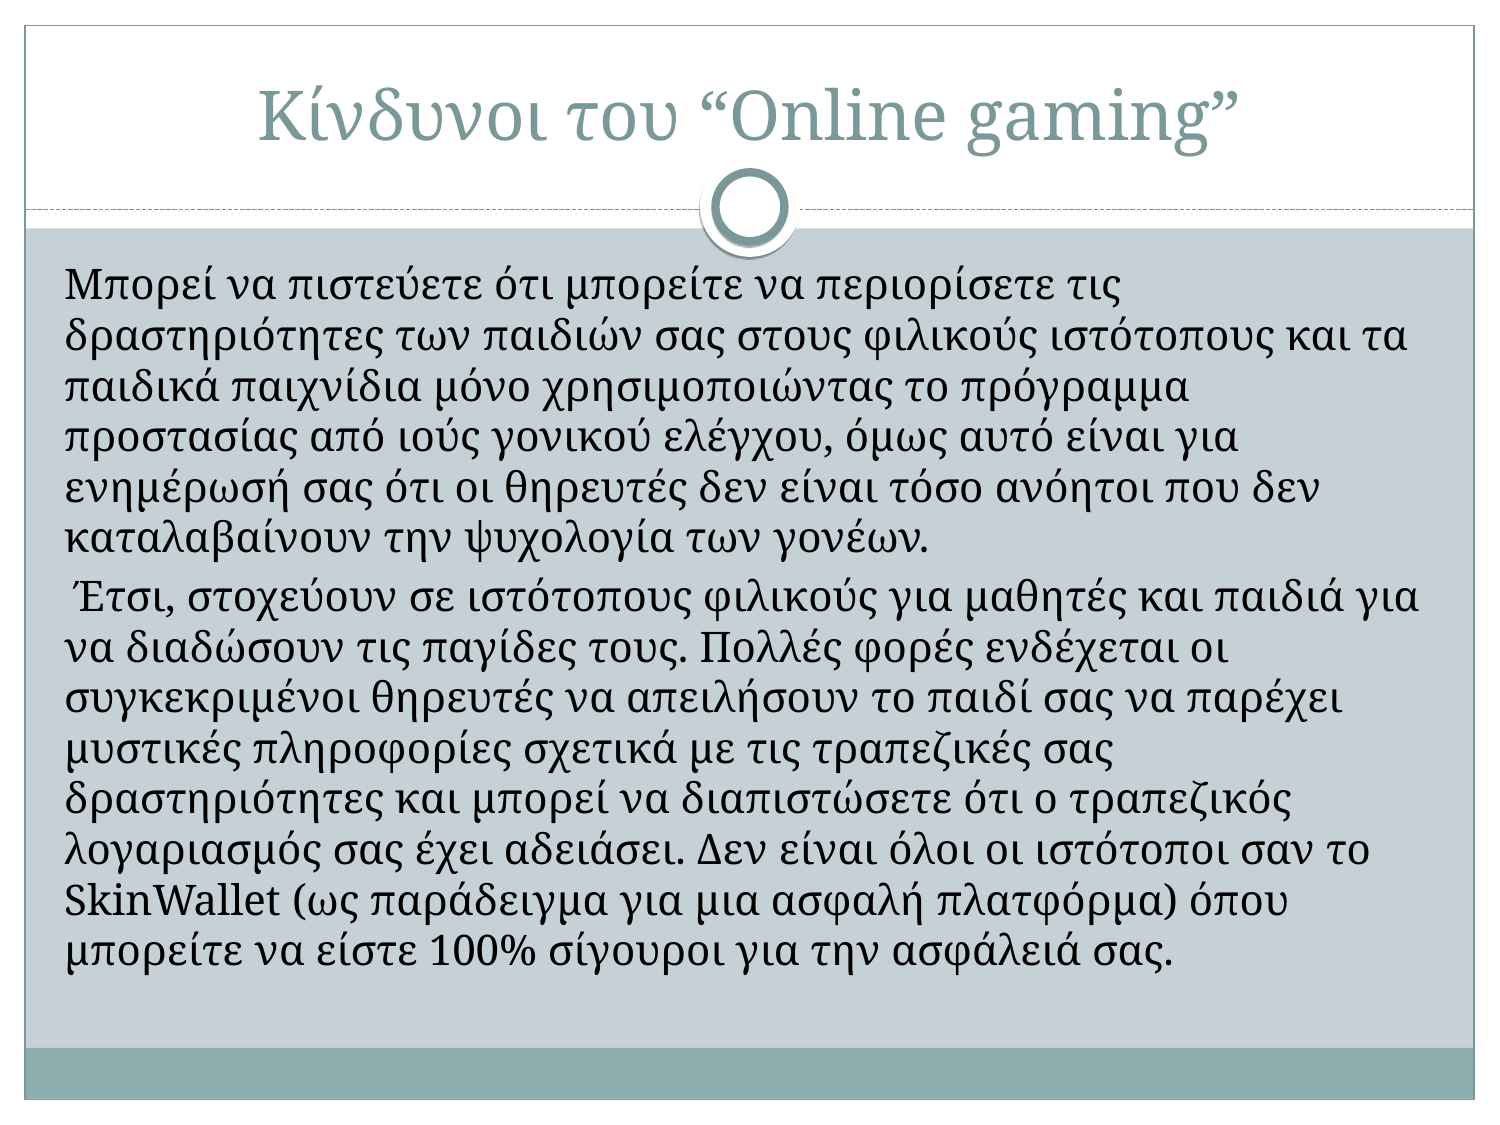

# Κίνδυνοι του “Online gaming”
Μπορεί να πιστεύετε ότι μπορείτε να περιορίσετε τις δραστηριότητες των παιδιών σας στους φιλικούς ιστότοπους και τα παιδικά παιχνίδια μόνο χρησιμοποιώντας το πρόγραμμα προστασίας από ιούς γονικού ελέγχου, όμως αυτό είναι για ενημέρωσή σας ότι οι θηρευτές δεν είναι τόσο ανόητοι που δεν καταλαβαίνουν την ψυχολογία των γονέων.
 Έτσι, στοχεύουν σε ιστότοπους φιλικούς για μαθητές και παιδιά για να διαδώσουν τις παγίδες τους. Πολλές φορές ενδέχεται οι συγκεκριμένοι θηρευτές να απειλήσουν το παιδί σας να παρέχει μυστικές πληροφορίες σχετικά με τις τραπεζικές σας δραστηριότητες και μπορεί να διαπιστώσετε ότι ο τραπεζικός λογαριασμός σας έχει αδειάσει. Δεν είναι όλοι οι ιστότοποι σαν το SkinWallet (ως παράδειγμα για μια ασφαλή πλατφόρμα) όπου μπορείτε να είστε 100% σίγουροι για την ασφάλειά σας.